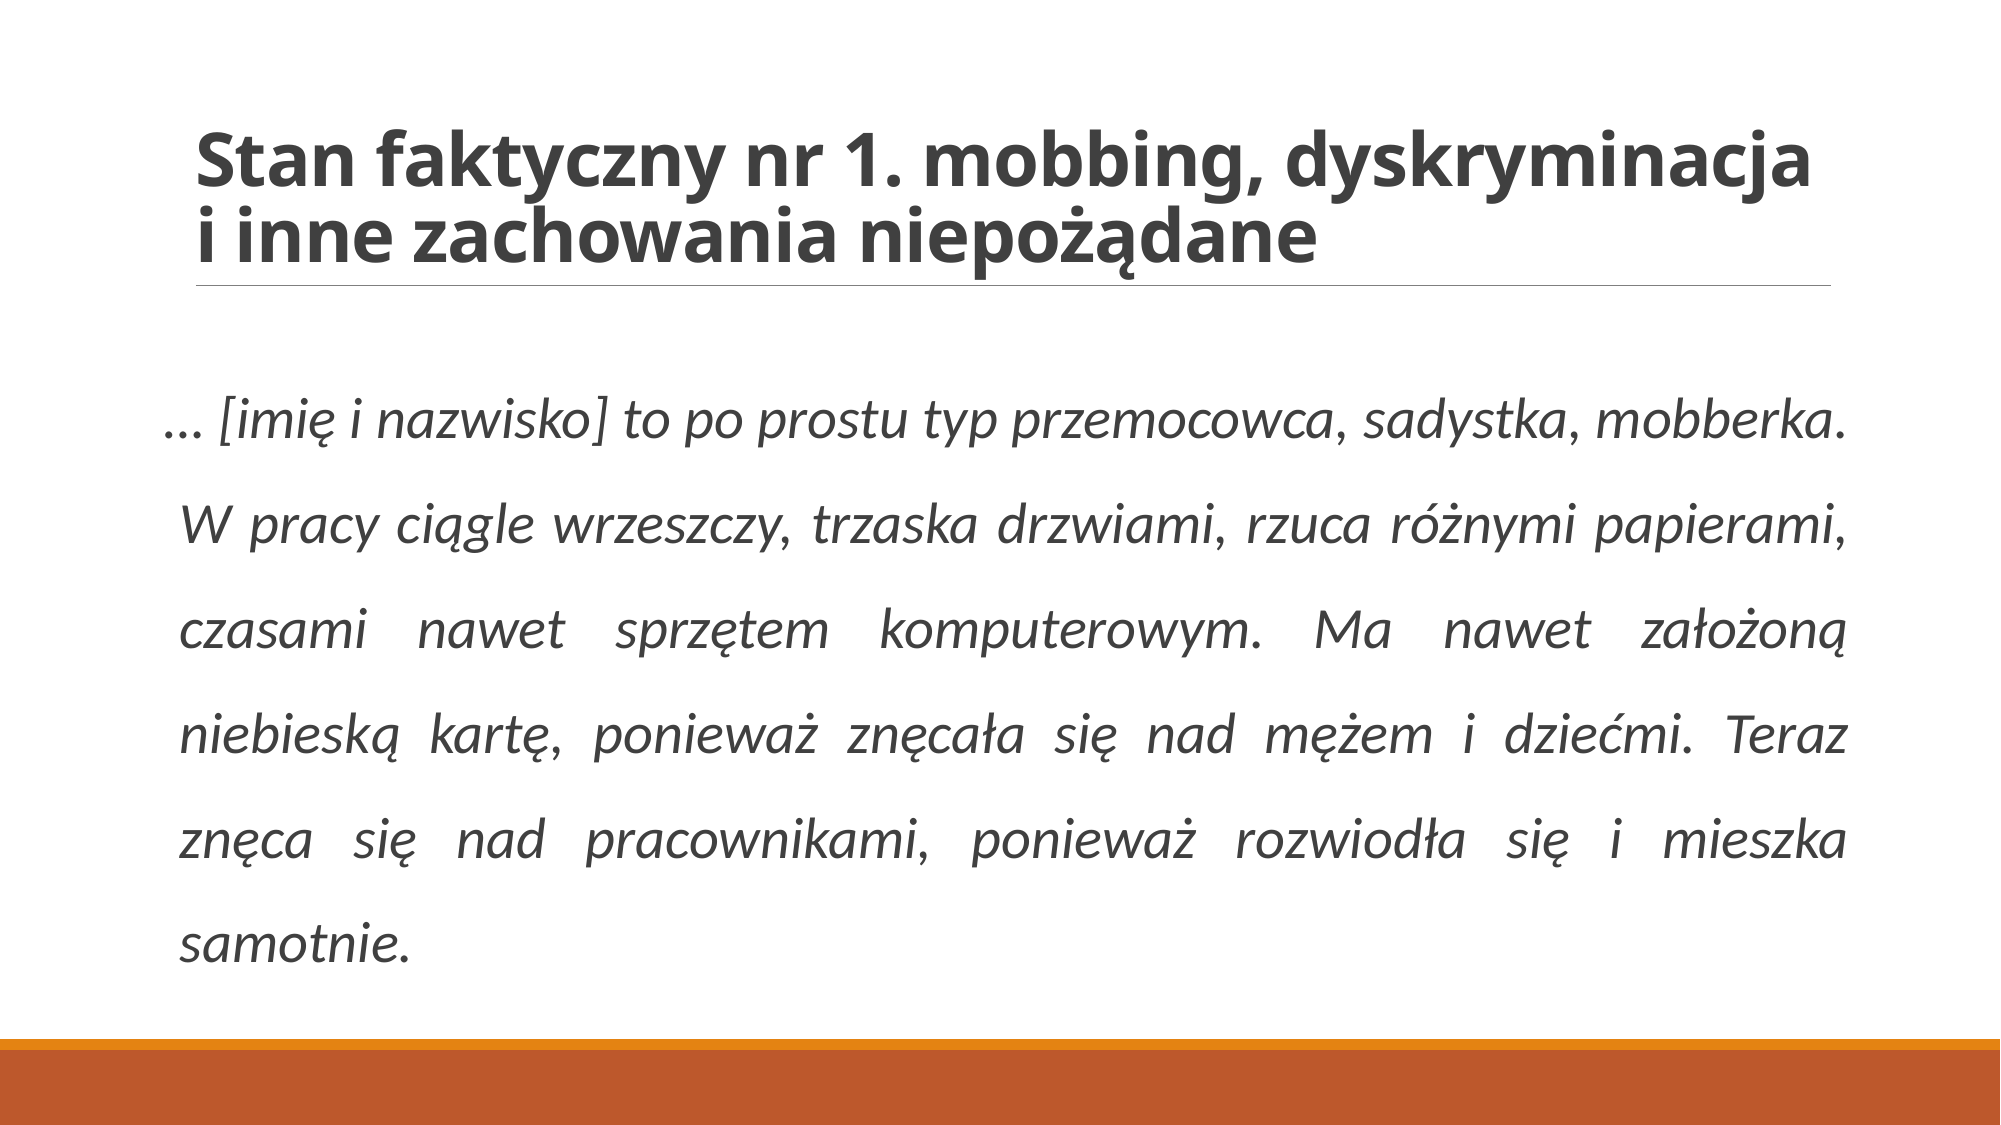

# Stan faktyczny nr 1. mobbing, dyskryminacja i inne zachowania niepożądane
… [imię i nazwisko] to po prostu typ przemocowca, sadystka, mobberka. W pracy ciągle wrzeszczy, trzaska drzwiami, rzuca różnymi papierami, czasami nawet sprzętem komputerowym. Ma nawet założoną niebieską kartę, ponieważ znęcała się nad mężem i dziećmi. Teraz znęca się nad pracownikami, ponieważ rozwiodła się i mieszka samotnie.